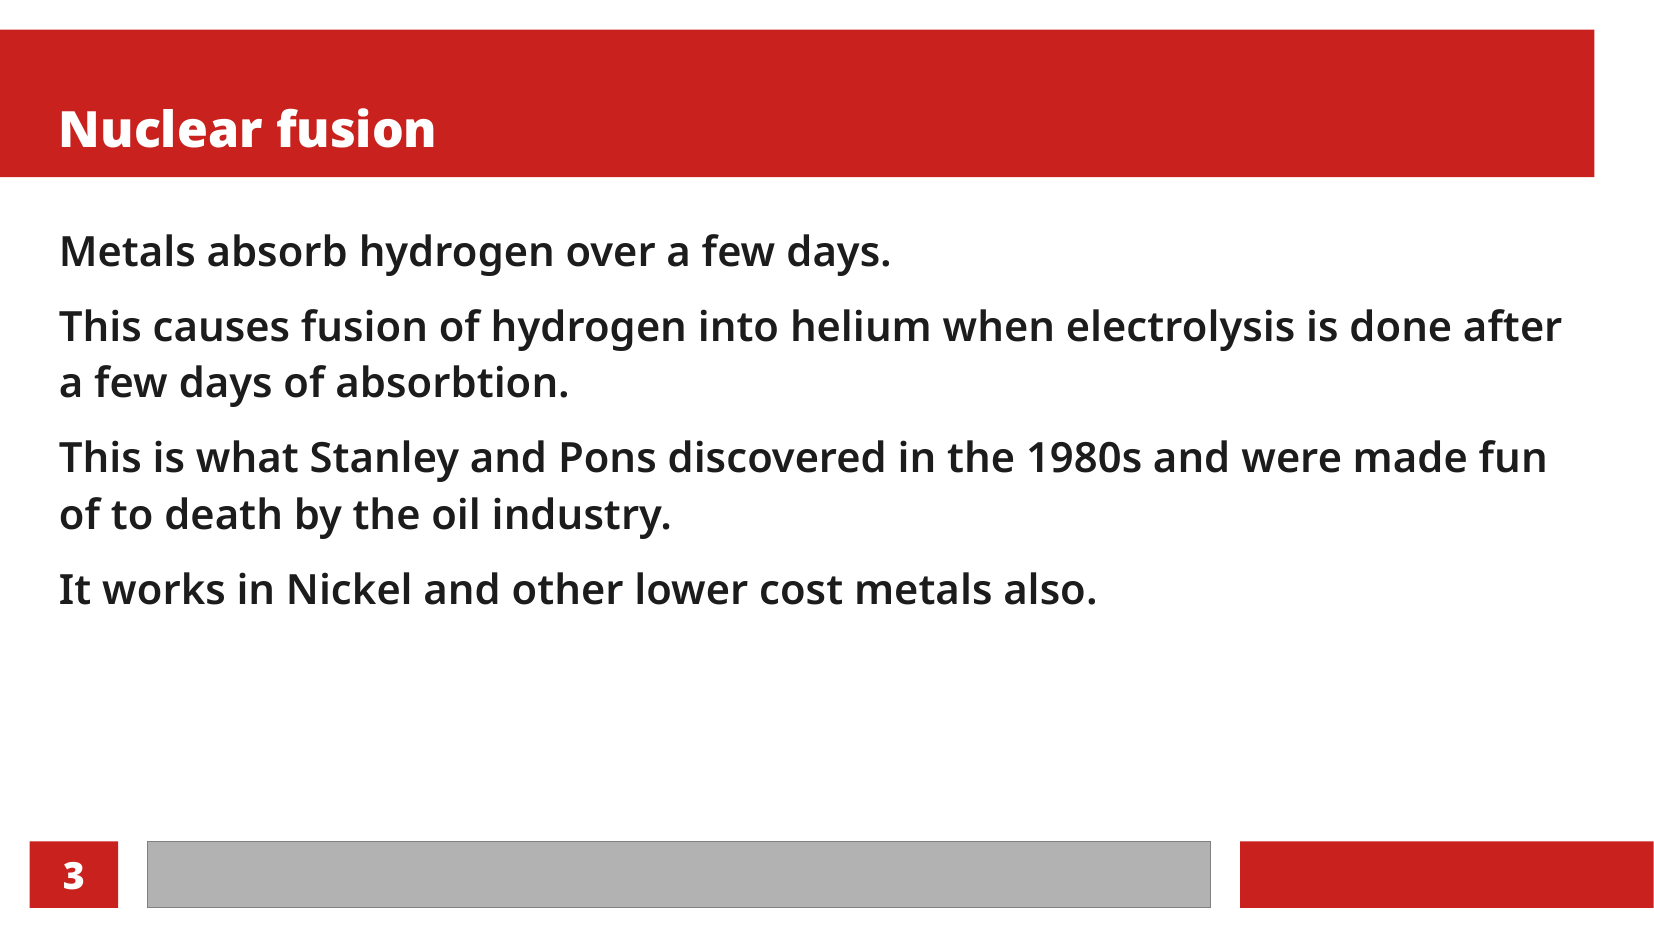

# Nuclear fusion
Metals absorb hydrogen over a few days.
This causes fusion of hydrogen into helium when electrolysis is done after a few days of absorbtion.
This is what Stanley and Pons discovered in the 1980s and were made fun of to death by the oil industry.
It works in Nickel and other lower cost metals also.
3